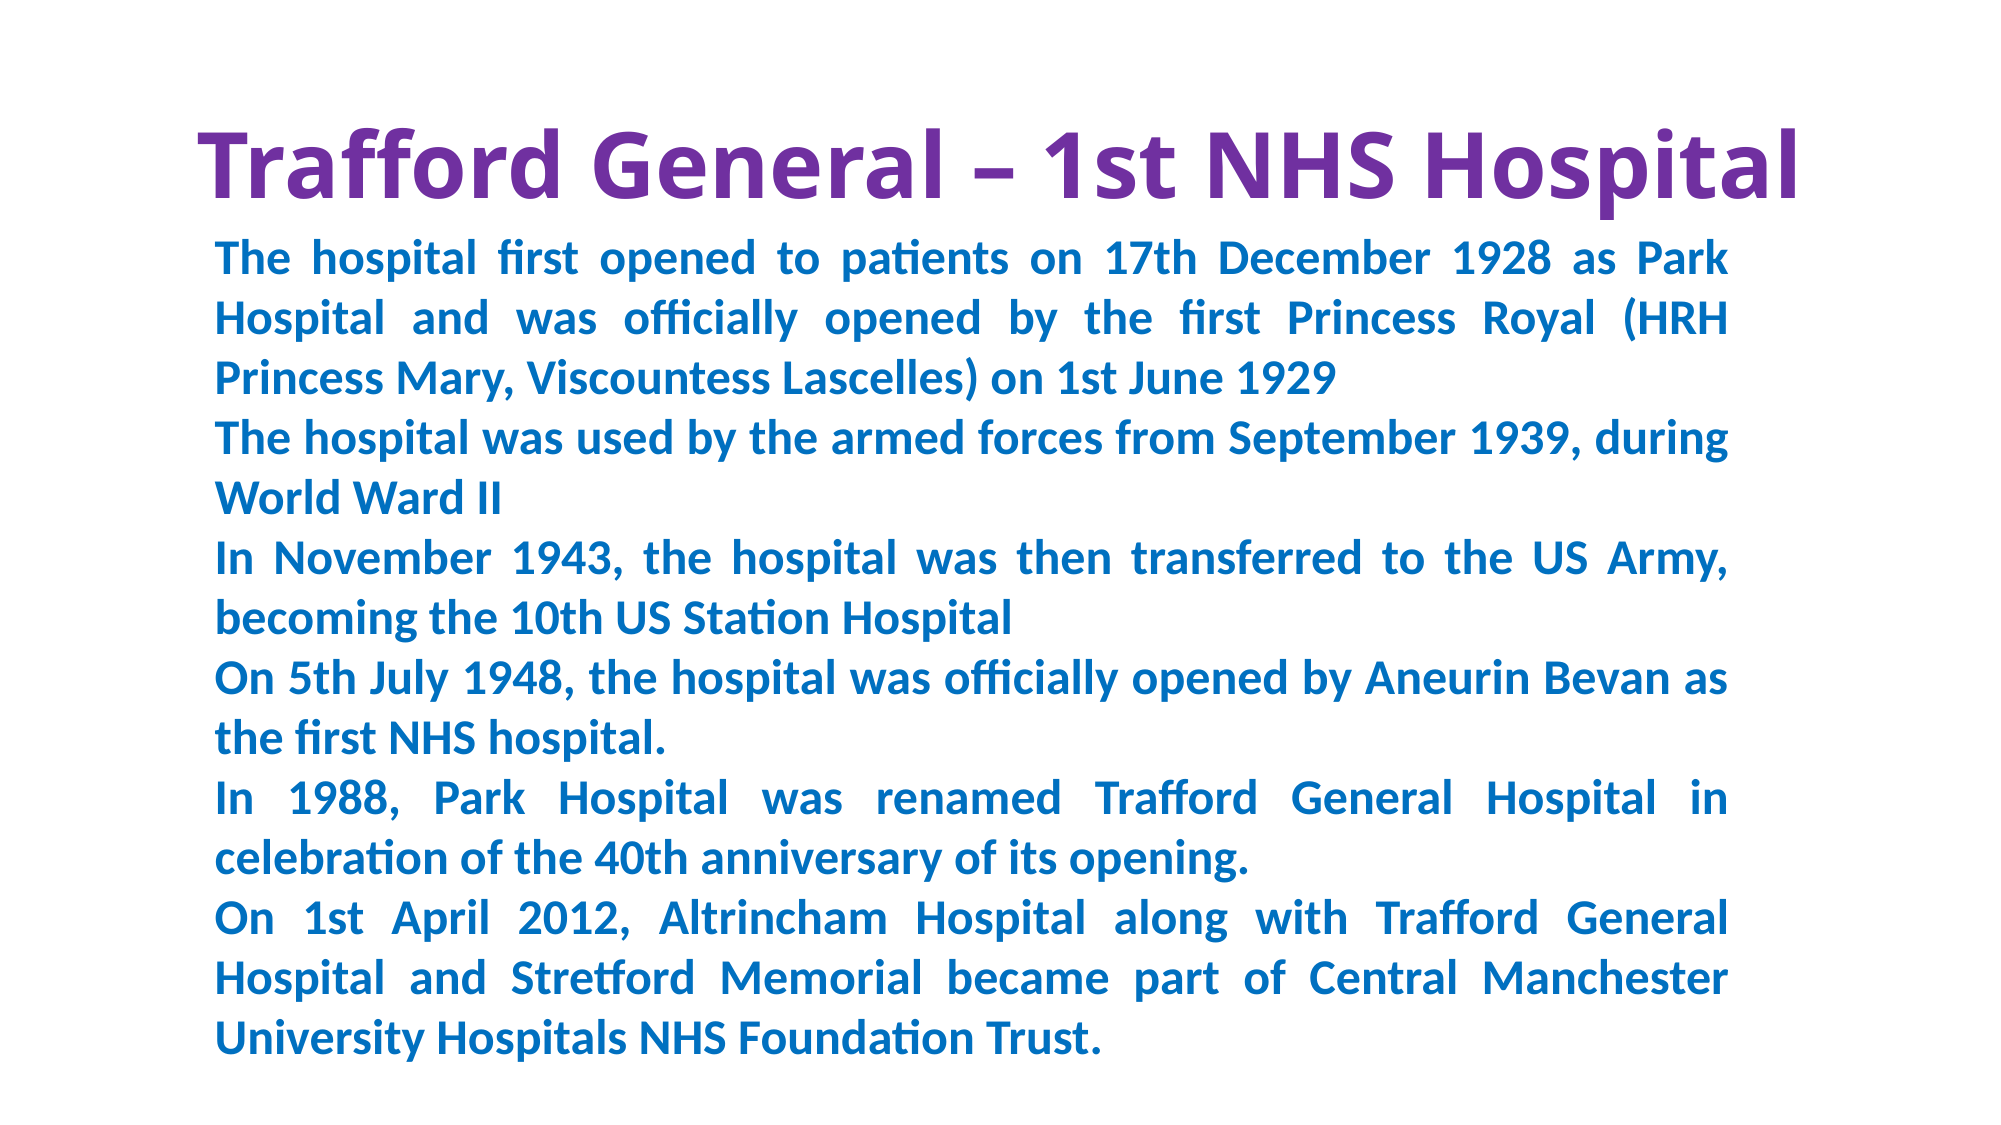

# Trafford General – 1st NHS Hospital
The hospital first opened to patients on 17th December 1928 as Park Hospital and was officially opened by the first Princess Royal (HRH Princess Mary, Viscountess Lascelles) on 1st June 1929
The hospital was used by the armed forces from September 1939, during World Ward II
In November 1943, the hospital was then transferred to the US Army, becoming the 10th US Station Hospital
On 5th July 1948, the hospital was officially opened by Aneurin Bevan as the first NHS hospital.
In 1988, Park Hospital was renamed Trafford General Hospital in celebration of the 40th anniversary of its opening.
On 1st April 2012, Altrincham Hospital along with Trafford General Hospital and Stretford Memorial became part of Central Manchester University Hospitals NHS Foundation Trust.